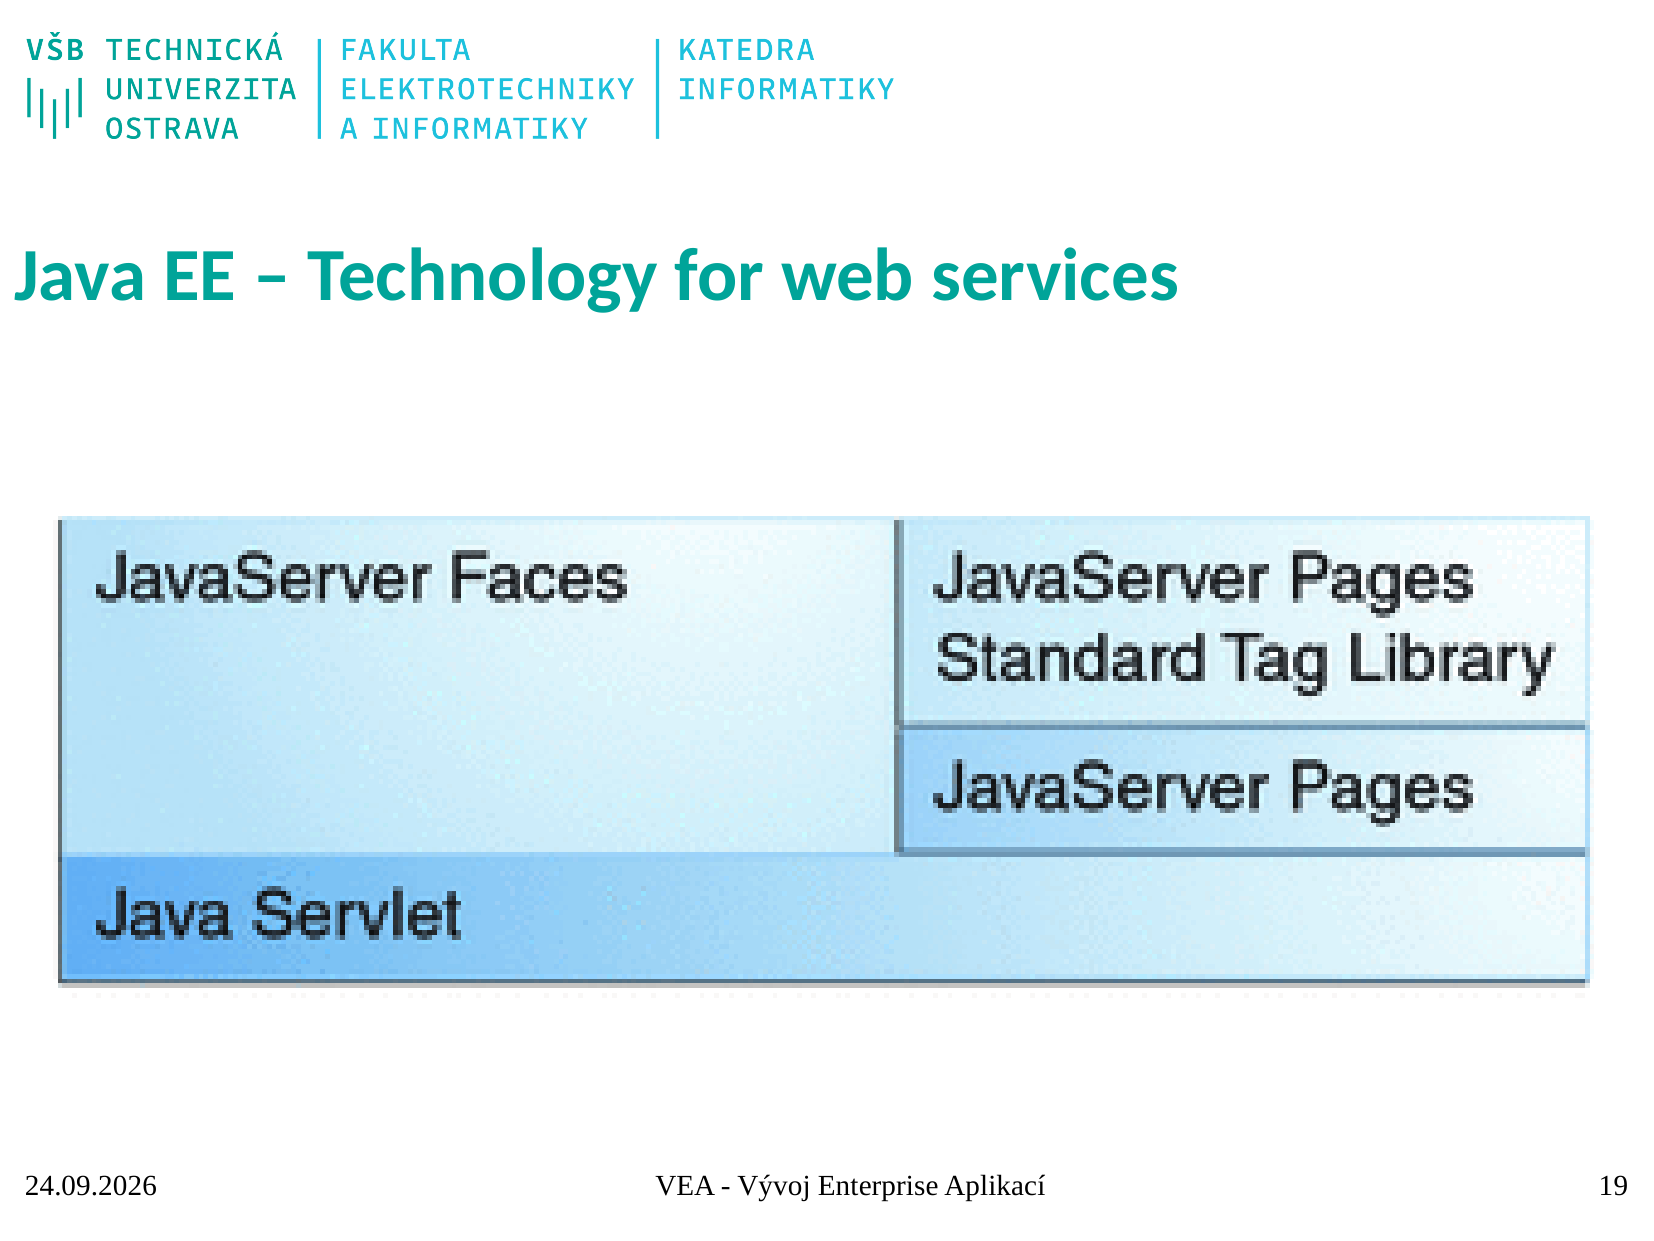

# Java EE – Technology for web services
VEA - Vývoj Enterprise Aplikací
19